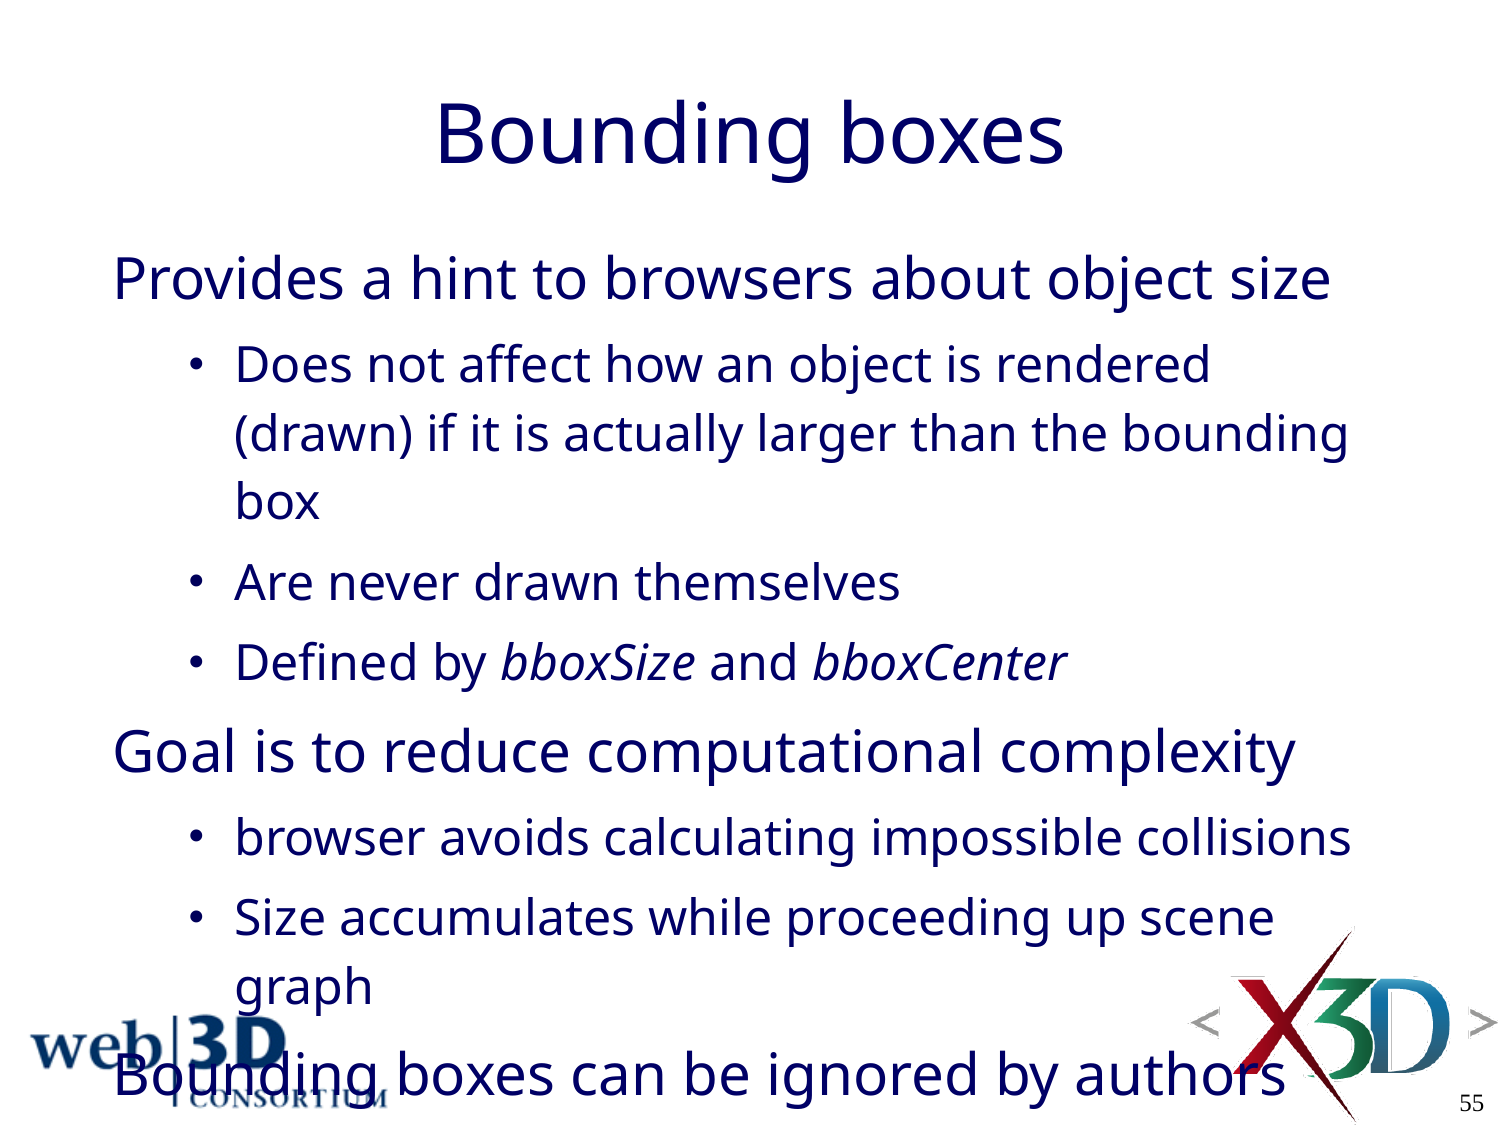

# Bounding boxes
Provides a hint to browsers about object size
Does not affect how an object is rendered (drawn) if it is actually larger than the bounding box
Are never drawn themselves
Defined by bboxSize and bboxCenter
Goal is to reduce computational complexity
browser avoids calculating impossible collisions
Size accumulates while proceeding up scene graph
Bounding boxes can be ignored by authors
some authoring tools can provide them if needed